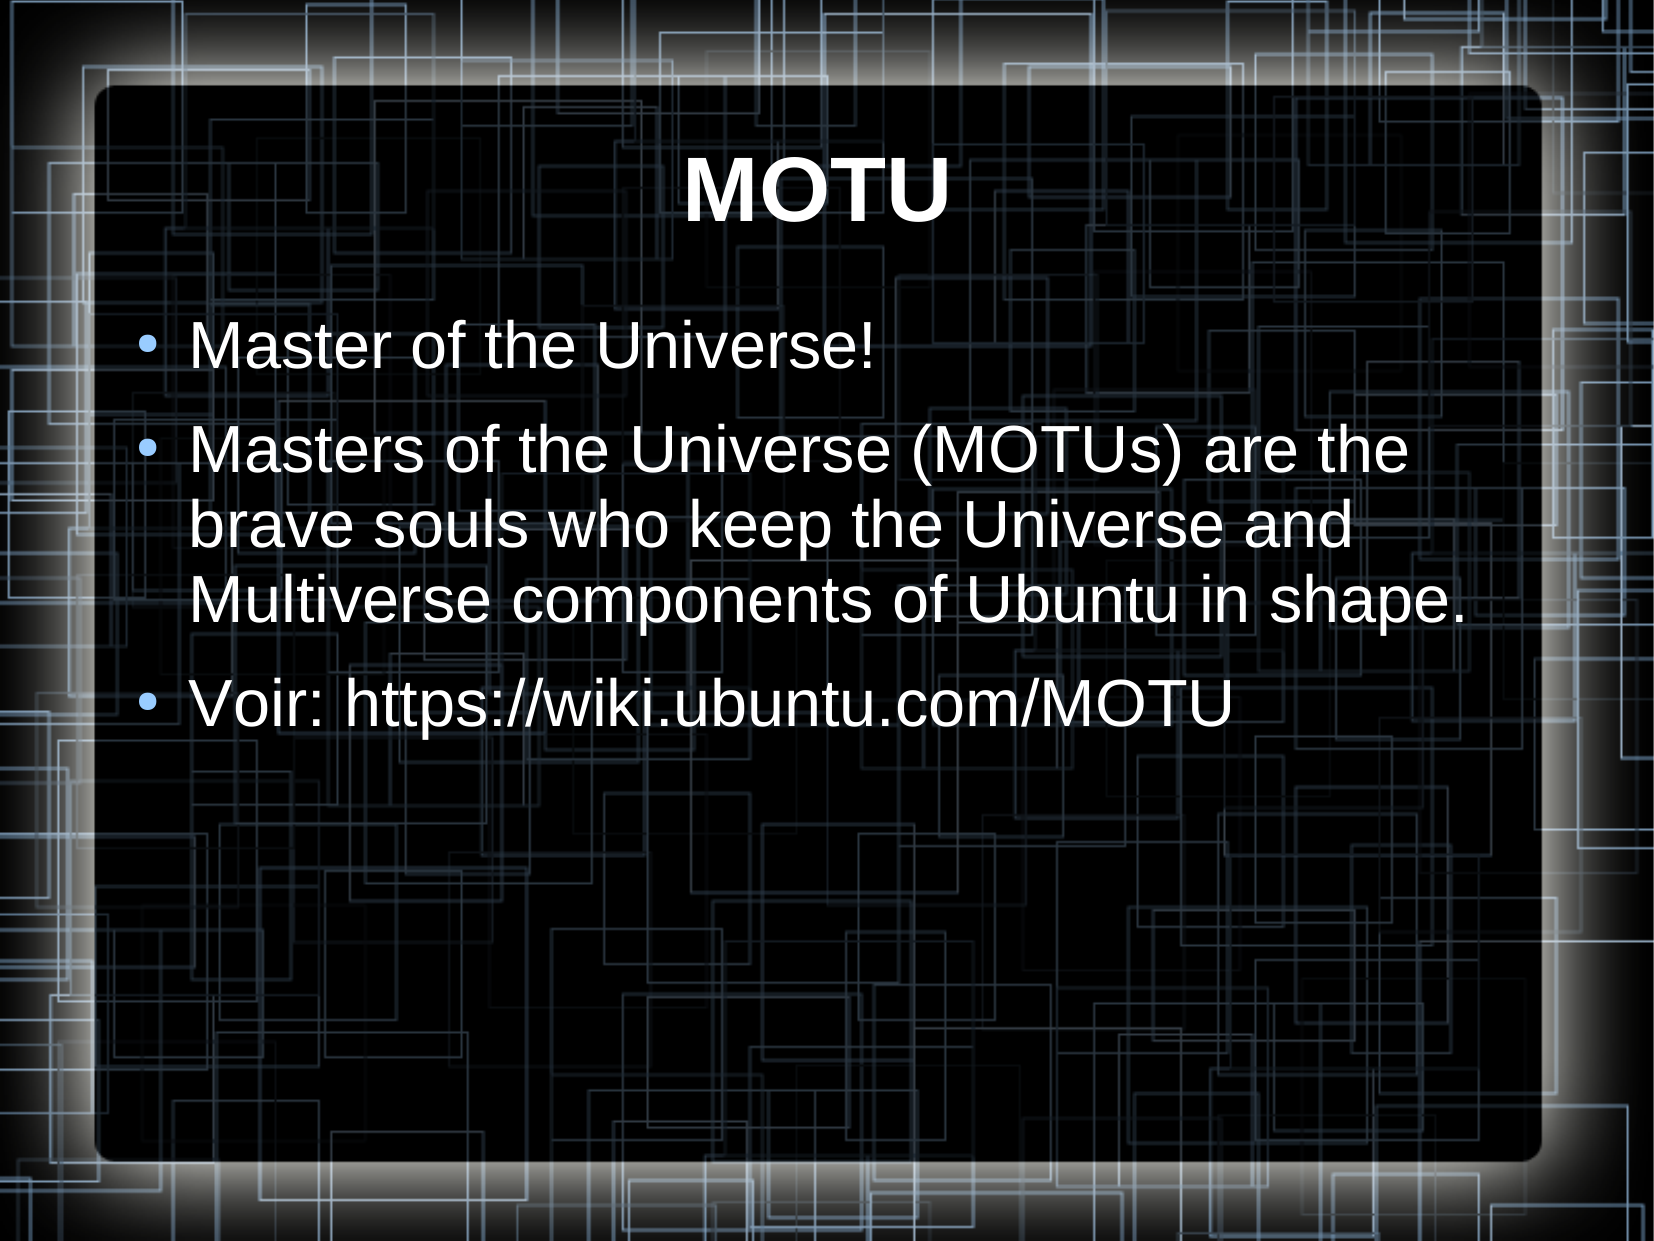

# MOTU
Master of the Universe!
Masters of the Universe (MOTUs) are the brave souls who keep the Universe and Multiverse components of Ubuntu in shape.
Voir: https://wiki.ubuntu.com/MOTU